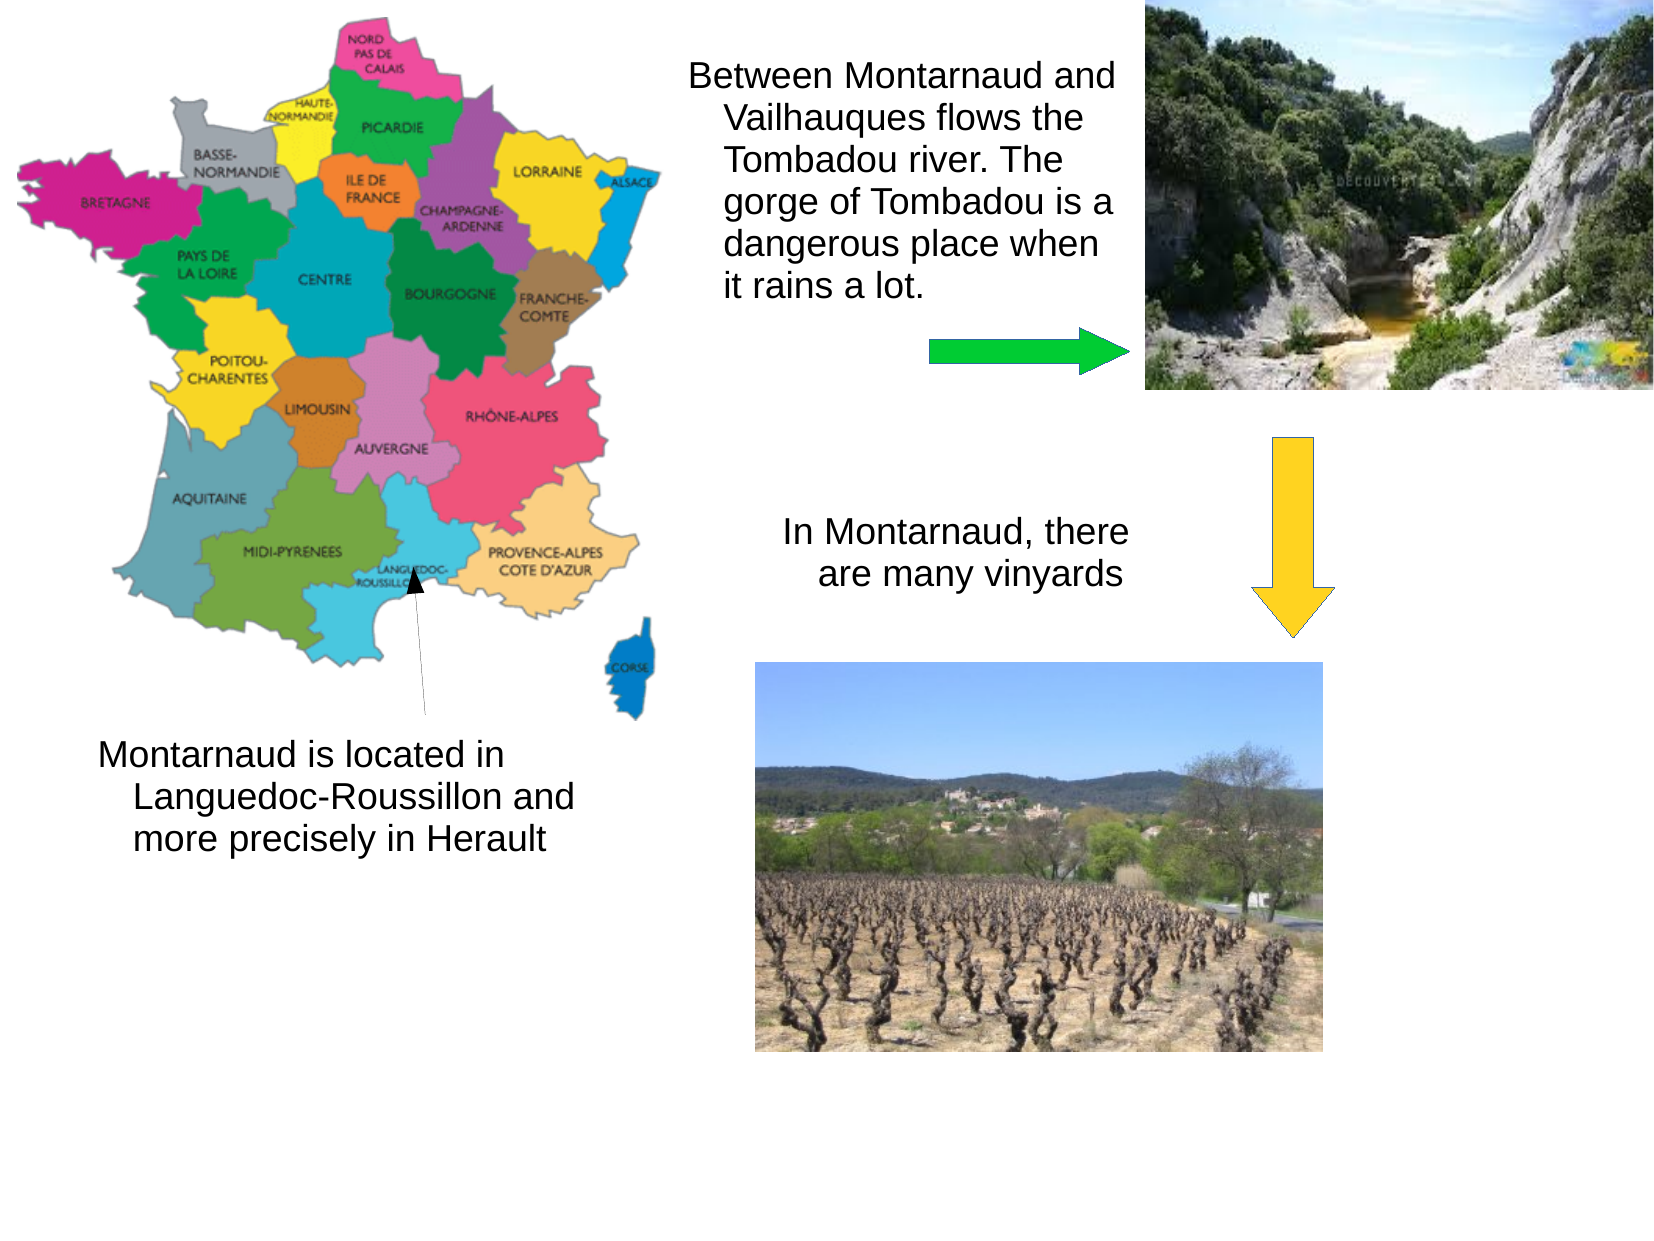

Between Montarnaud and Vailhauques flows the Tombadou river. The gorge of Tombadou is a dangerous place when it rains a lot.
In Montarnaud, there are many vinyards
Montarnaud is located in Languedoc-Roussillon and more precisely in Herault